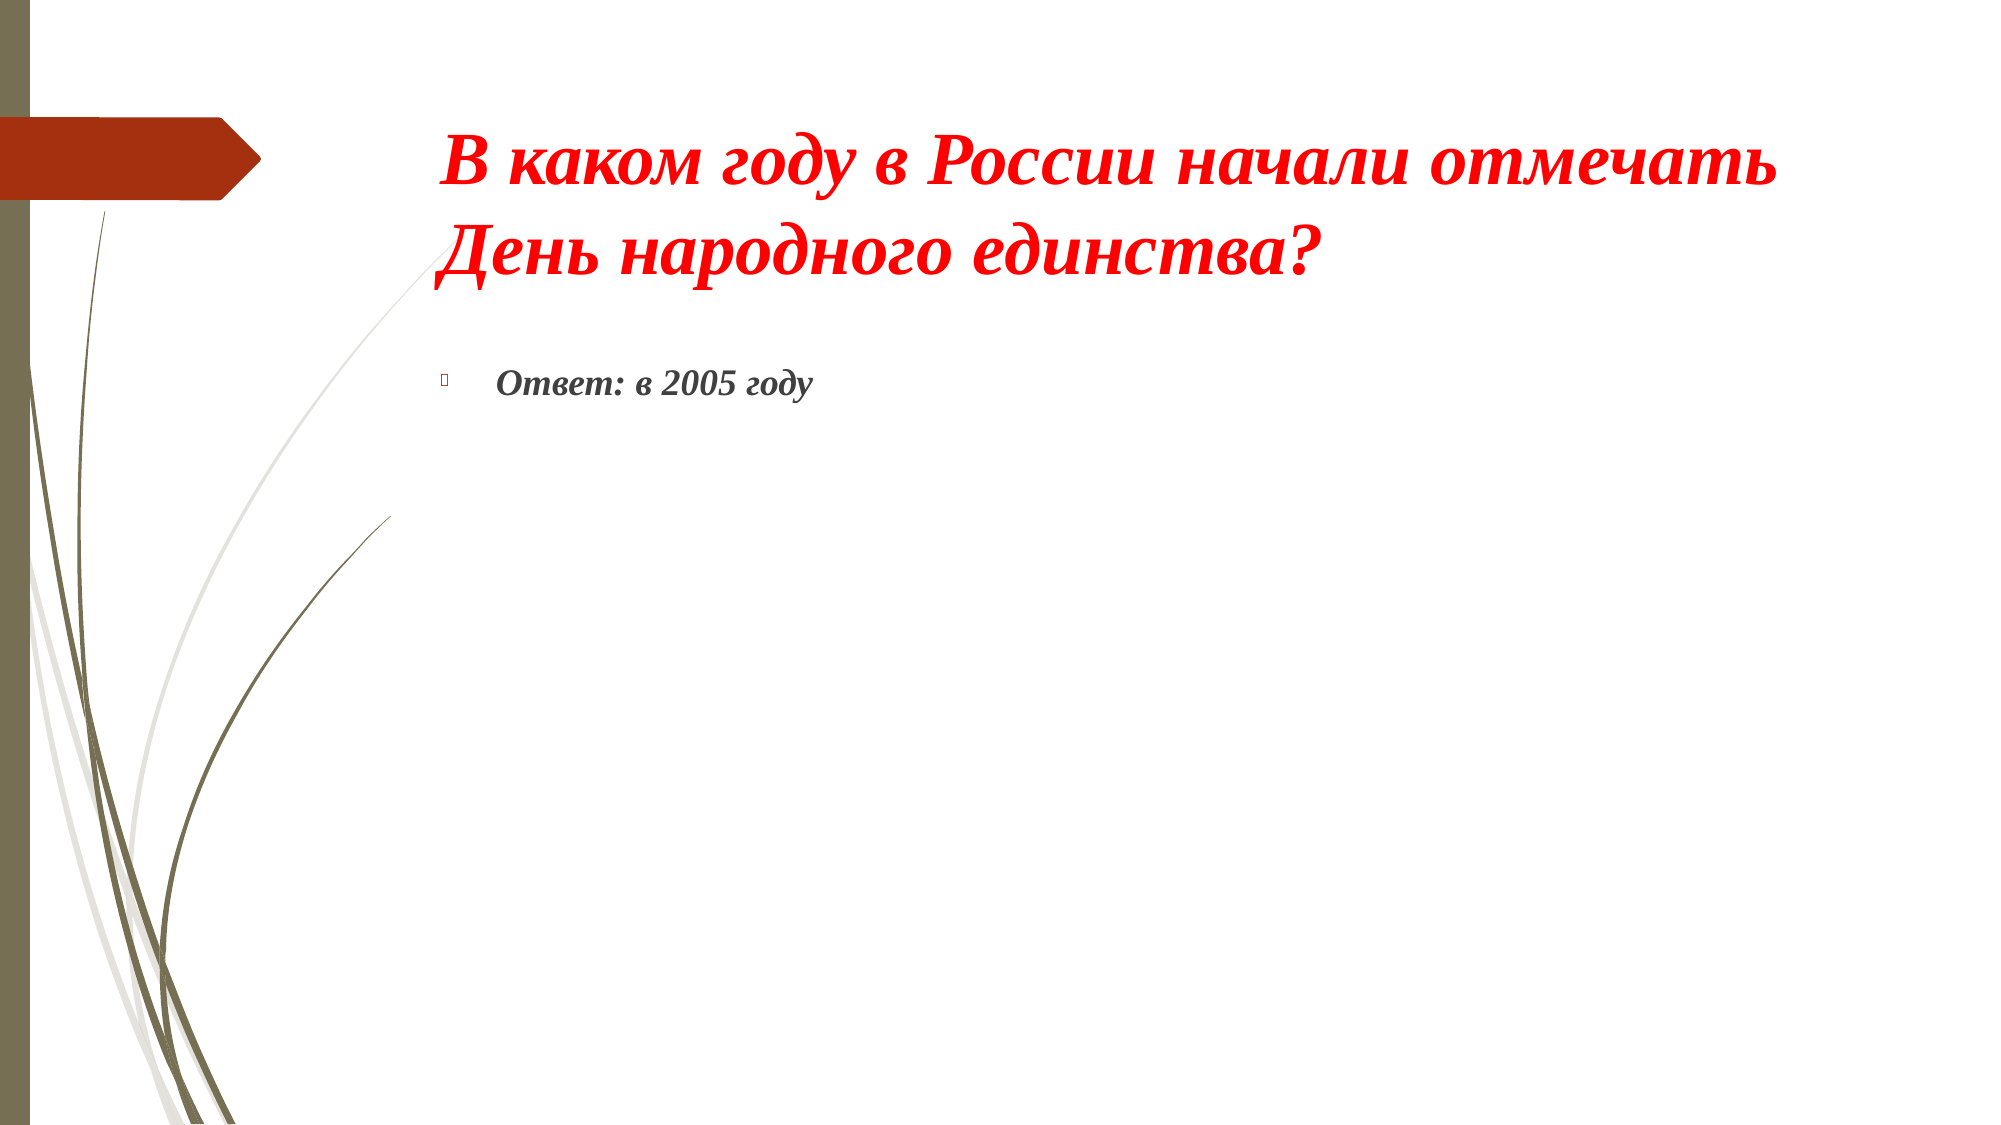

# В каком году в России начали отмечать День народного единства?
Ответ: в 2005 году